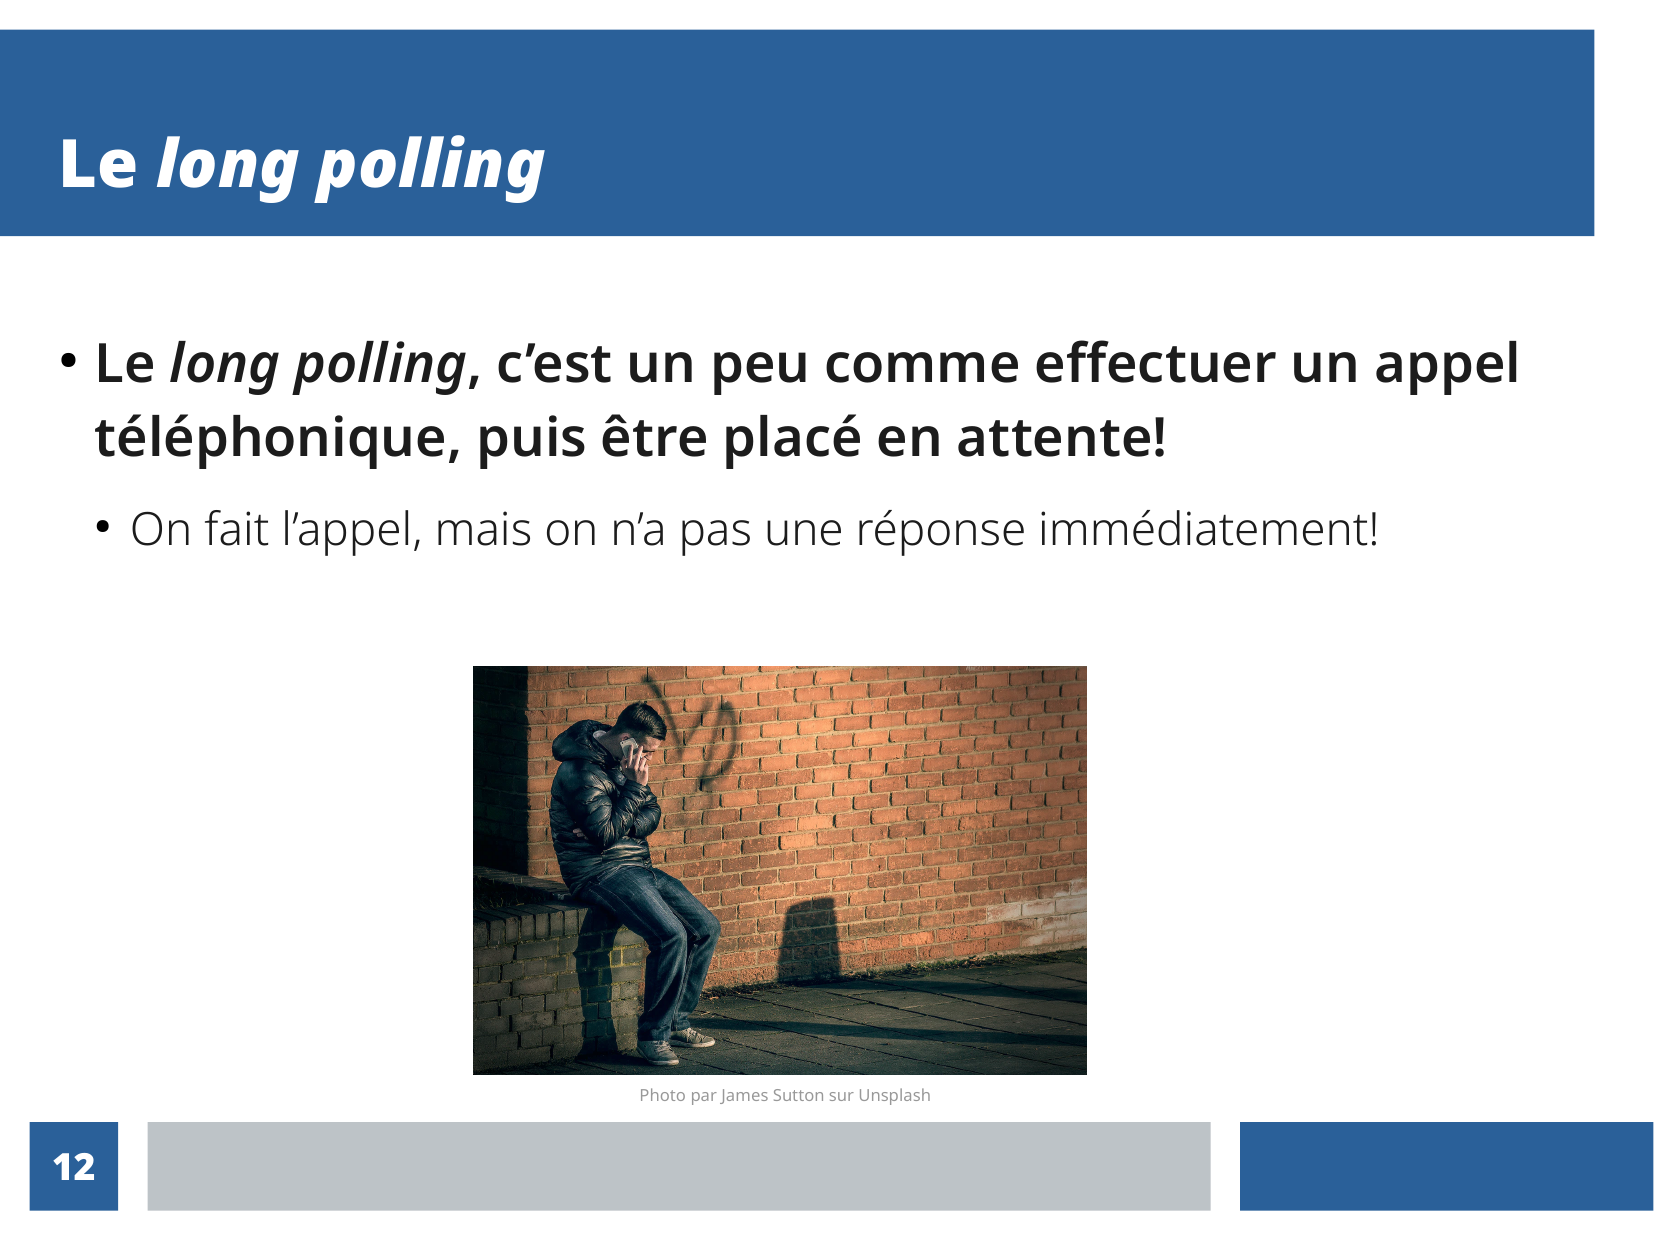

# Le long polling
Le long polling, c’est un peu comme effectuer un appel téléphonique, puis être placé en attente!
On fait l’appel, mais on n’a pas une réponse immédiatement!
Photo par James Sutton sur Unsplash
12